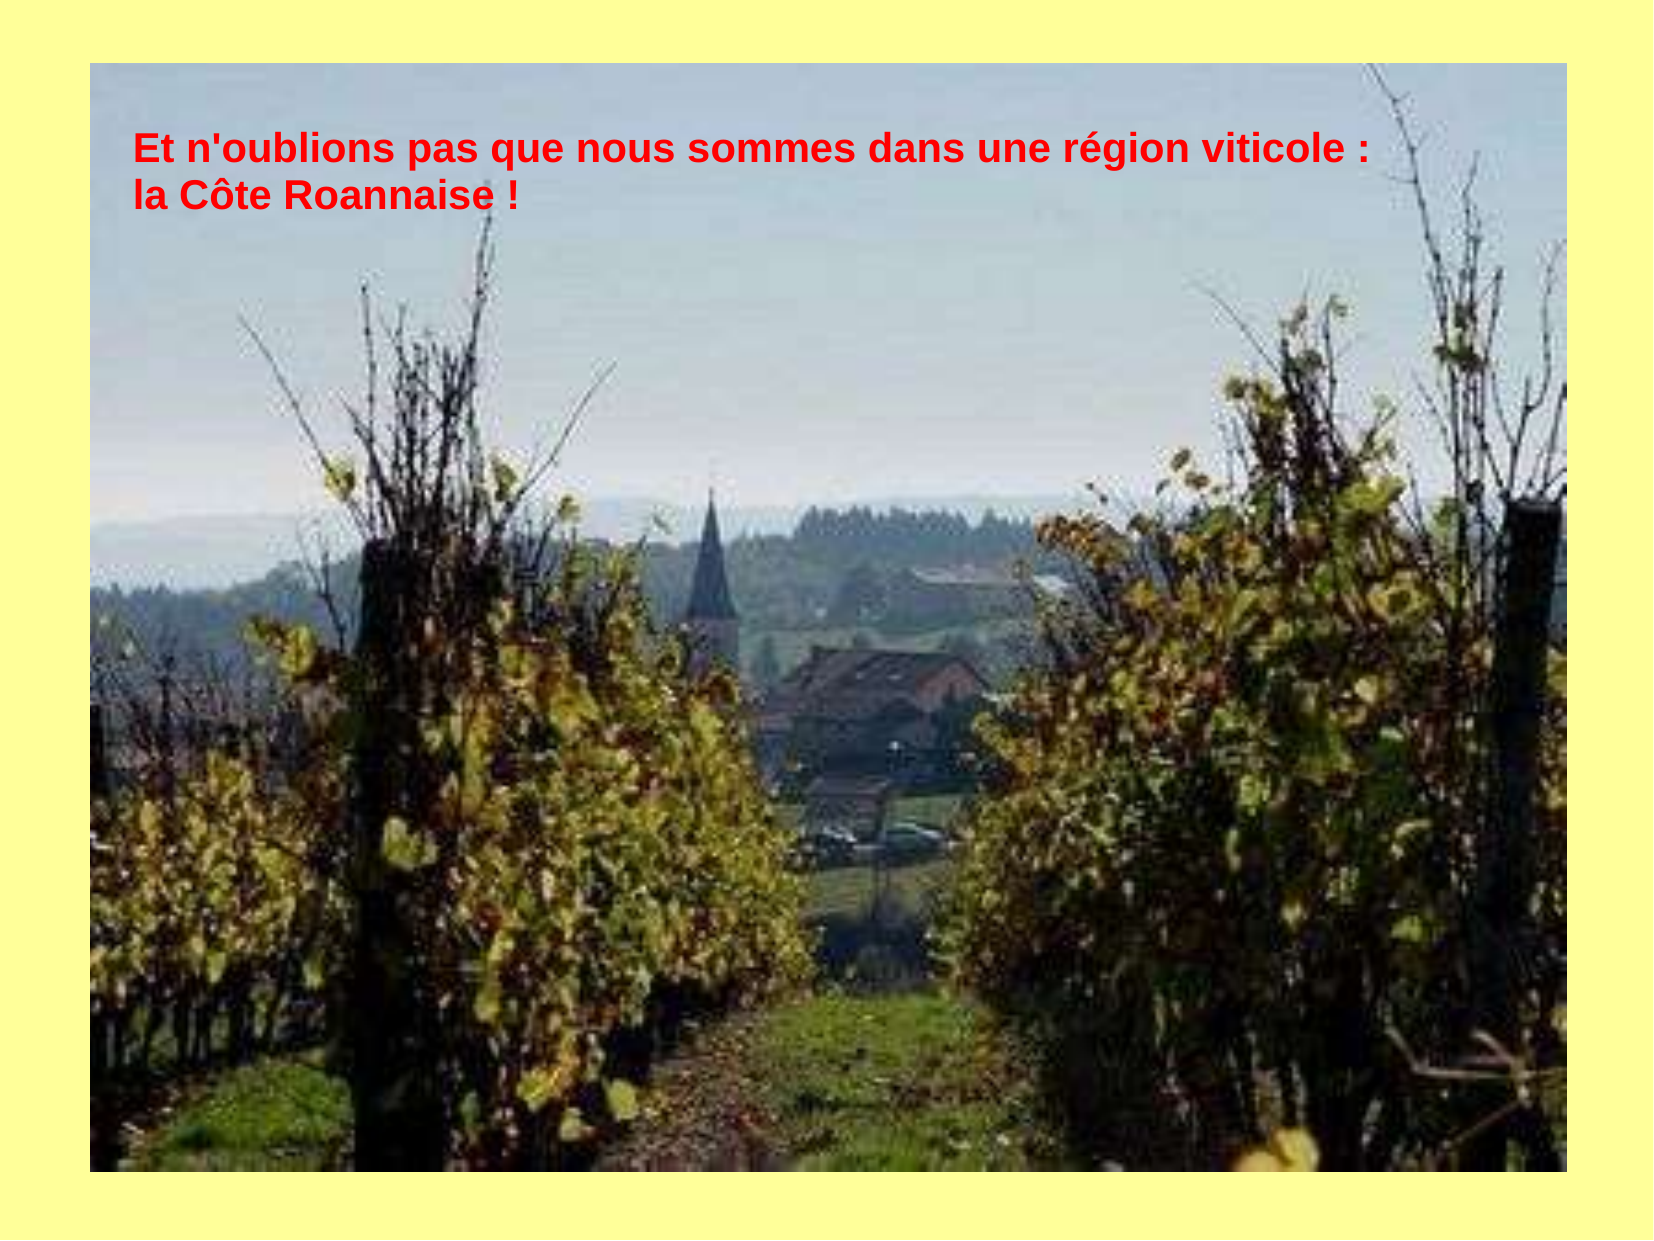

Et n'oublions pas que nous sommes dans une région viticole : la Côte Roannaise !